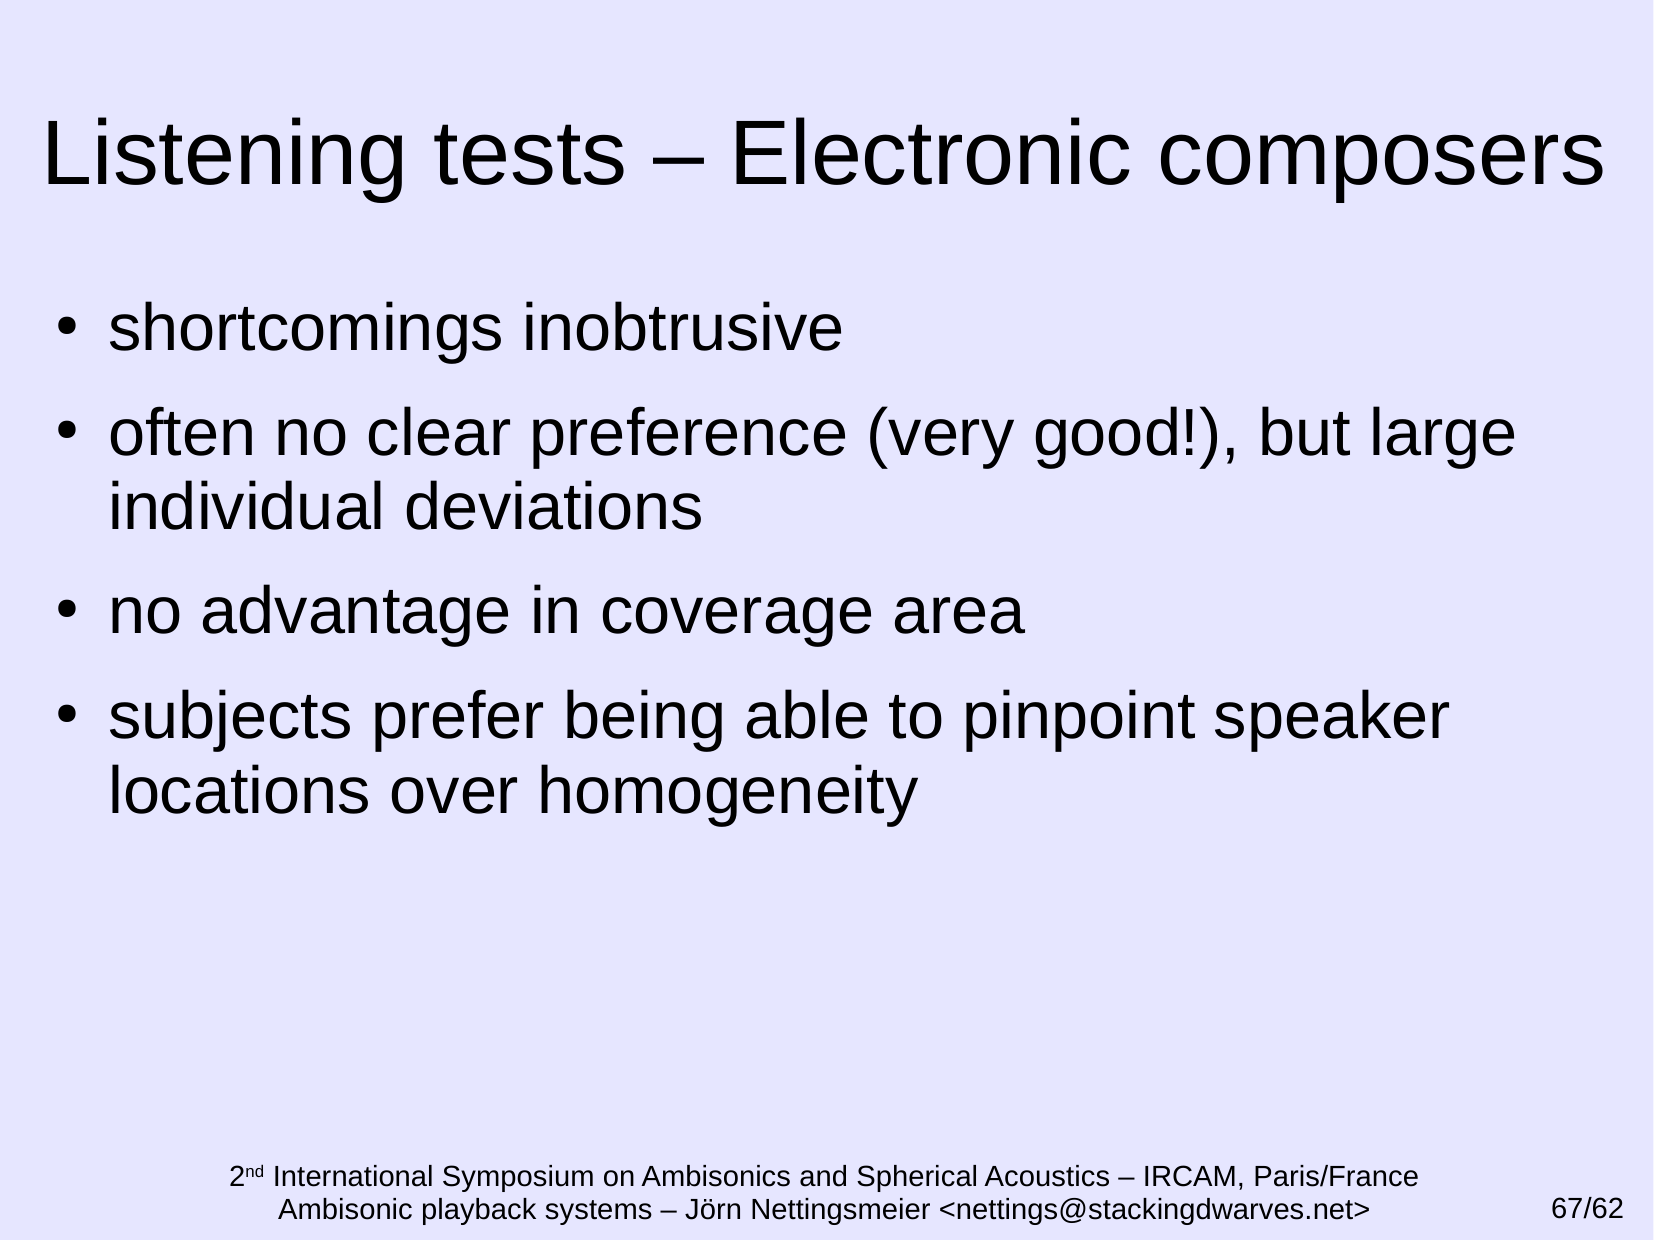

# Listening tests – Electronic composers
shortcomings inobtrusive
often no clear preference (very good!), but large individual deviations
no advantage in coverage area
subjects prefer being able to pinpoint speaker locations over homogeneity